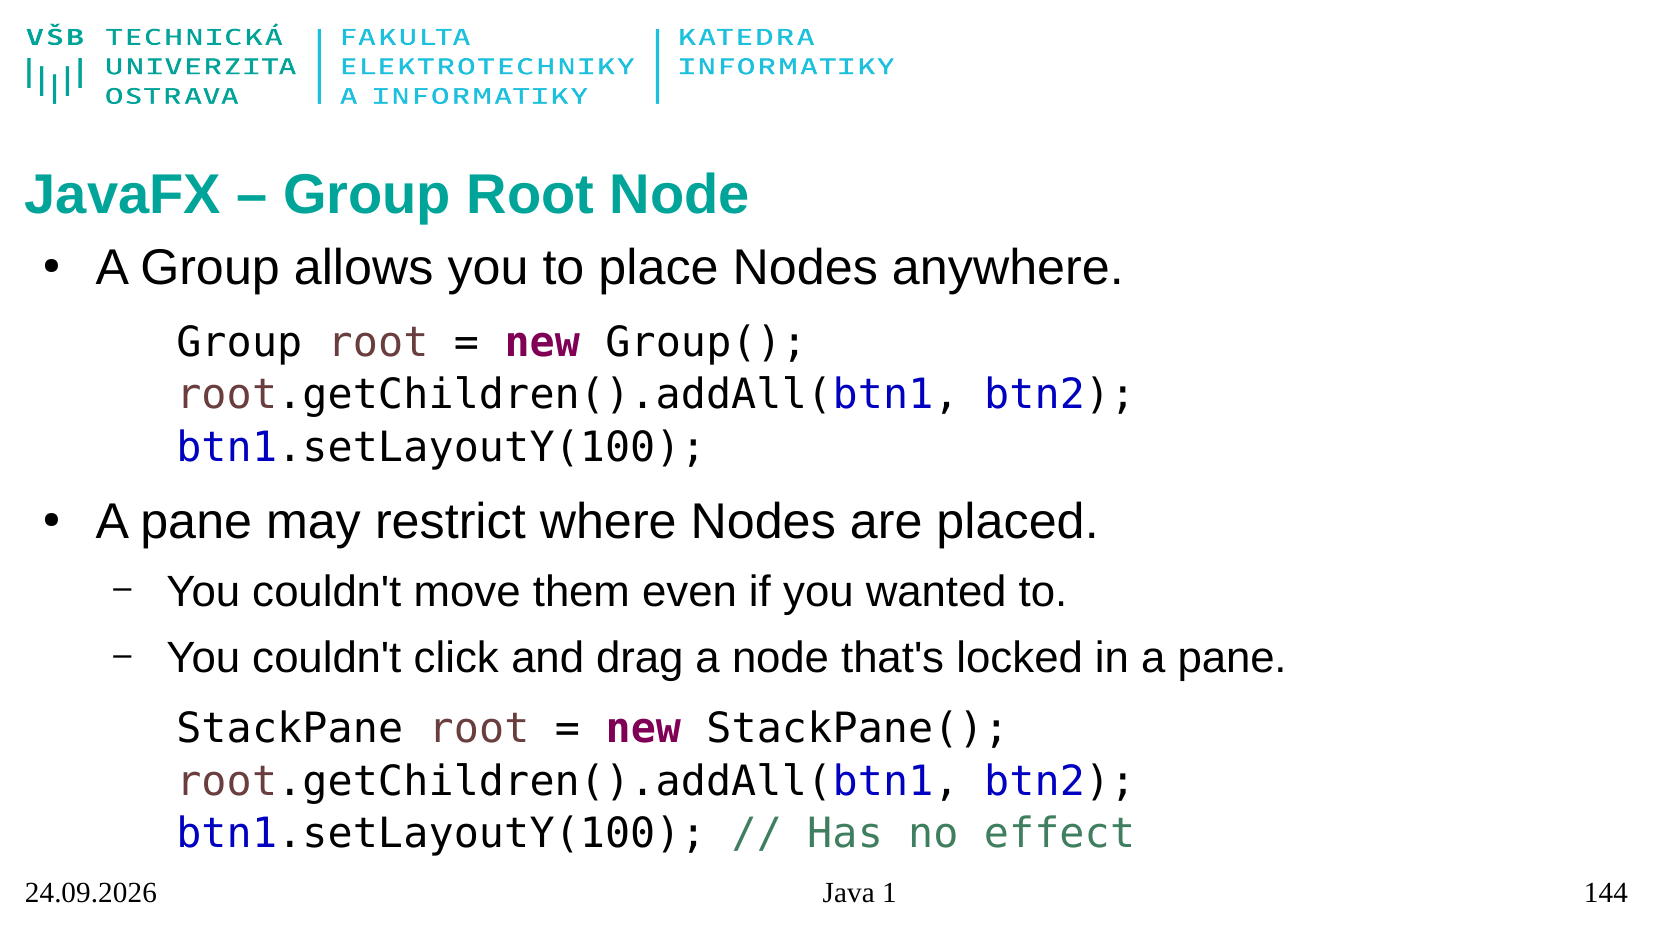

# JavaFX – Group Root Node
A Group allows you to place Nodes anywhere.
 Group root = new Group();
 root.getChildren().addAll(btn1, btn2);
 btn1.setLayoutY(100);
A pane may restrict where Nodes are placed.
You couldn't move them even if you wanted to.
You couldn't click and drag a node that's locked in a pane.
 StackPane root = new StackPane();
 root.getChildren().addAll(btn1, btn2);
 btn1.setLayoutY(100); // Has no effect
Java 1
144